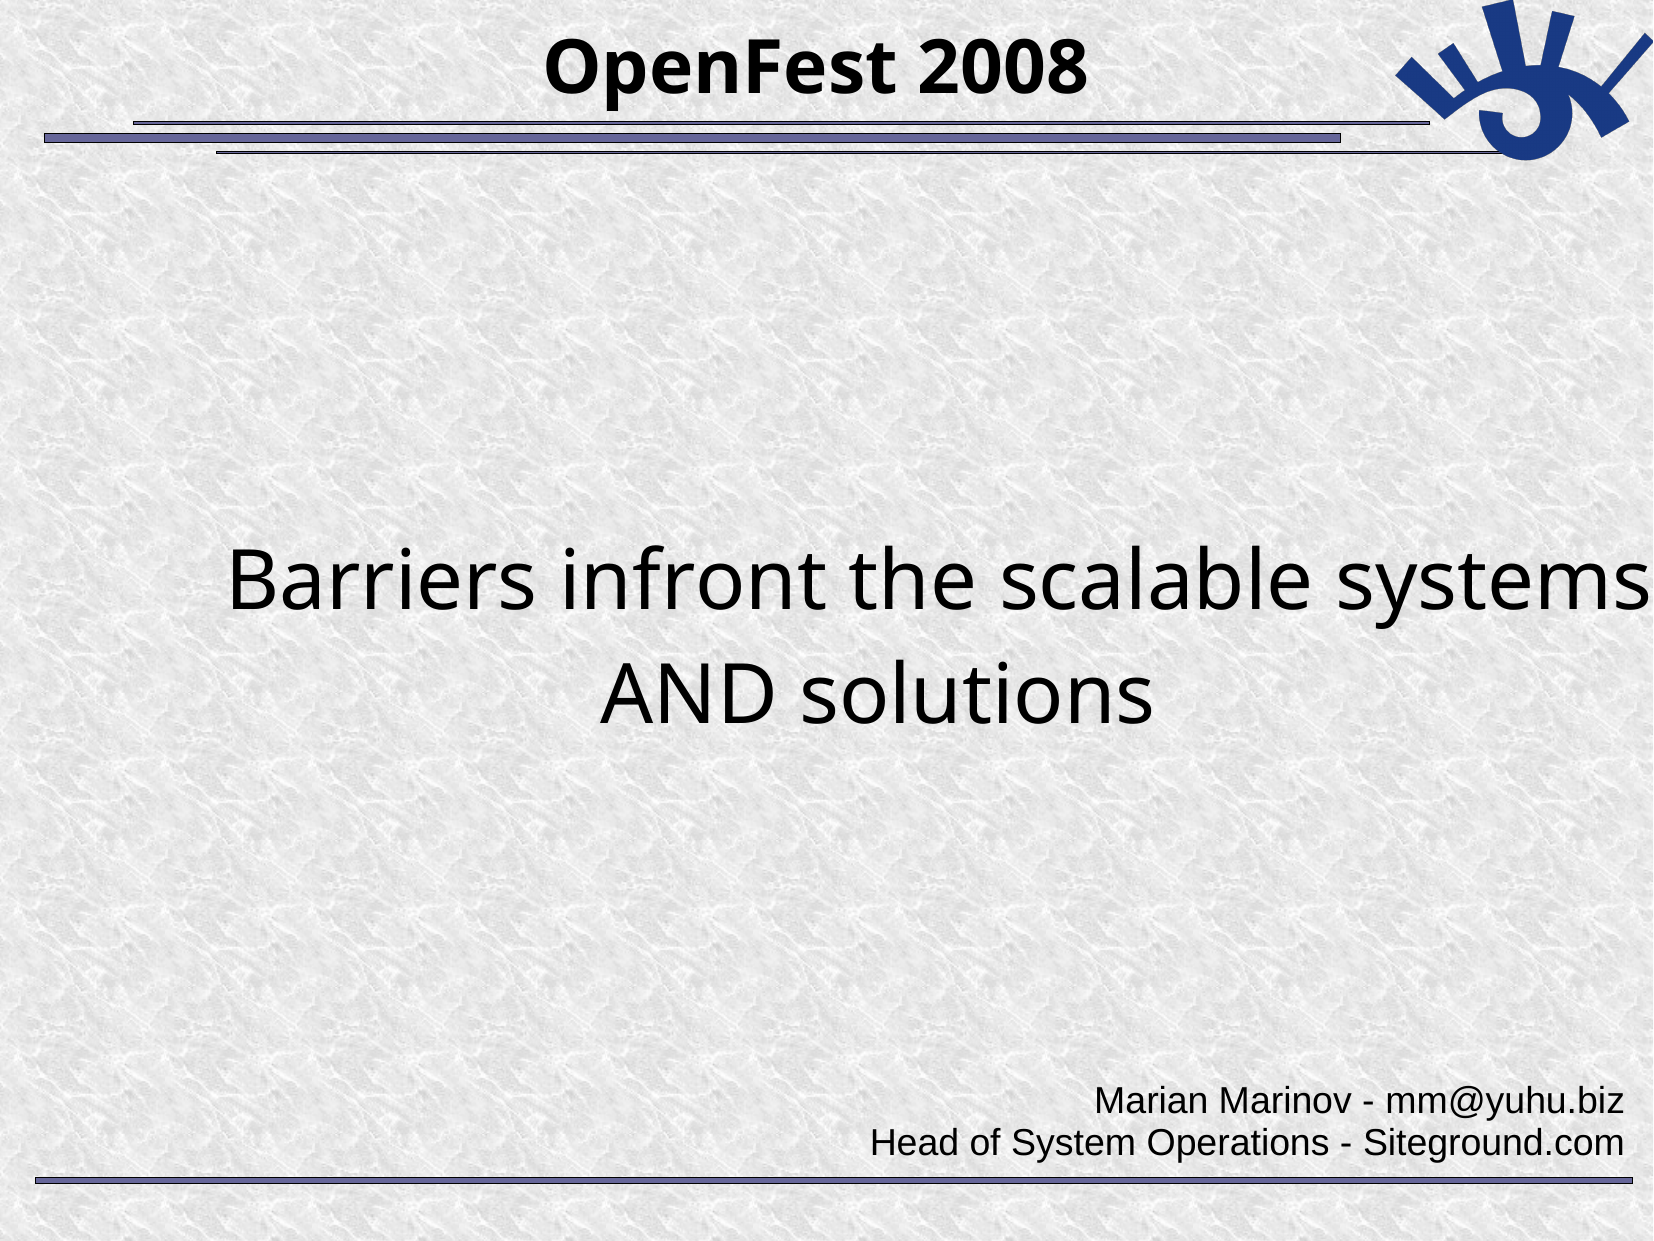

OpenFest 2008
Barriers infront the scalable systems
					AND solutions
Marian Marinov - mm@yuhu.biz
Head of System Operations - Siteground.com